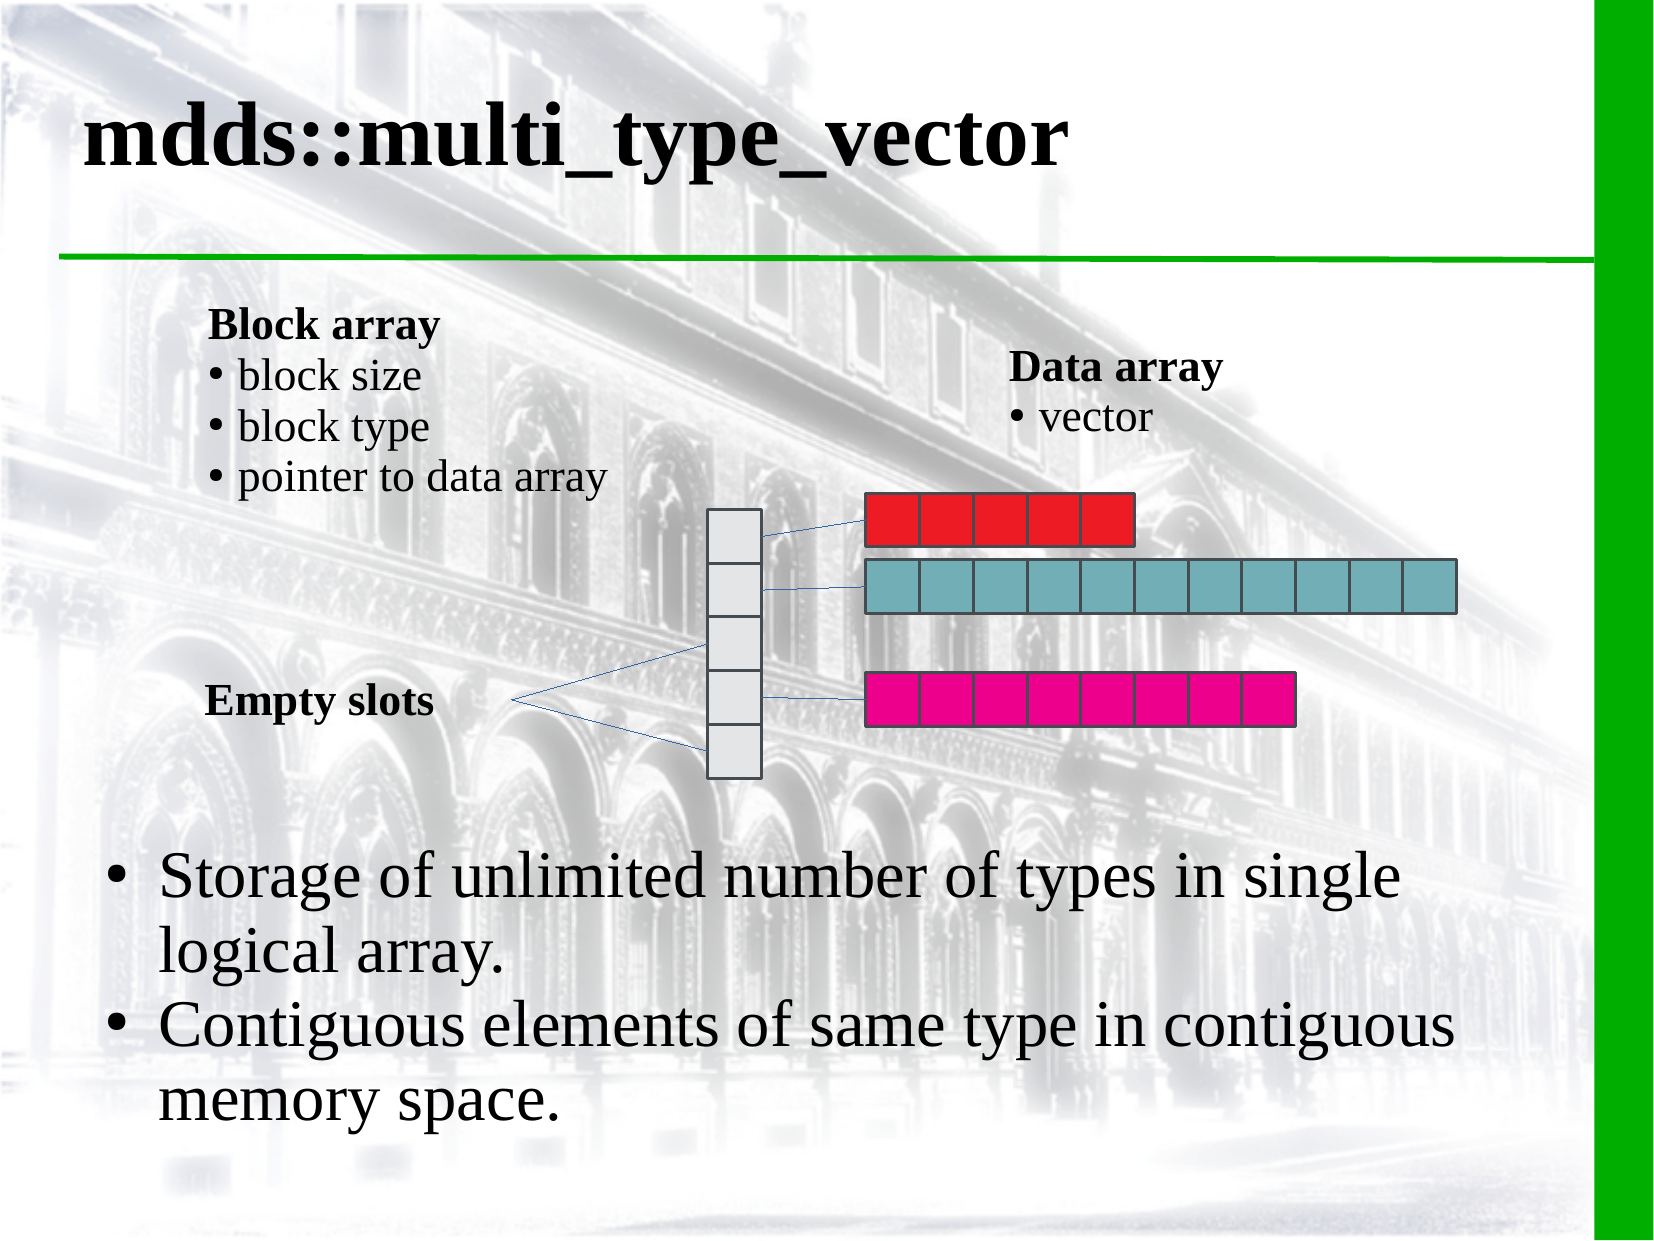

# mdds::multi_type_vector
Block array
block size
block type
pointer to data array
Empty slots
Data array
vector
Storage of unlimited number of types in single logical array.
Contiguous elements of same type in contiguous memory space.